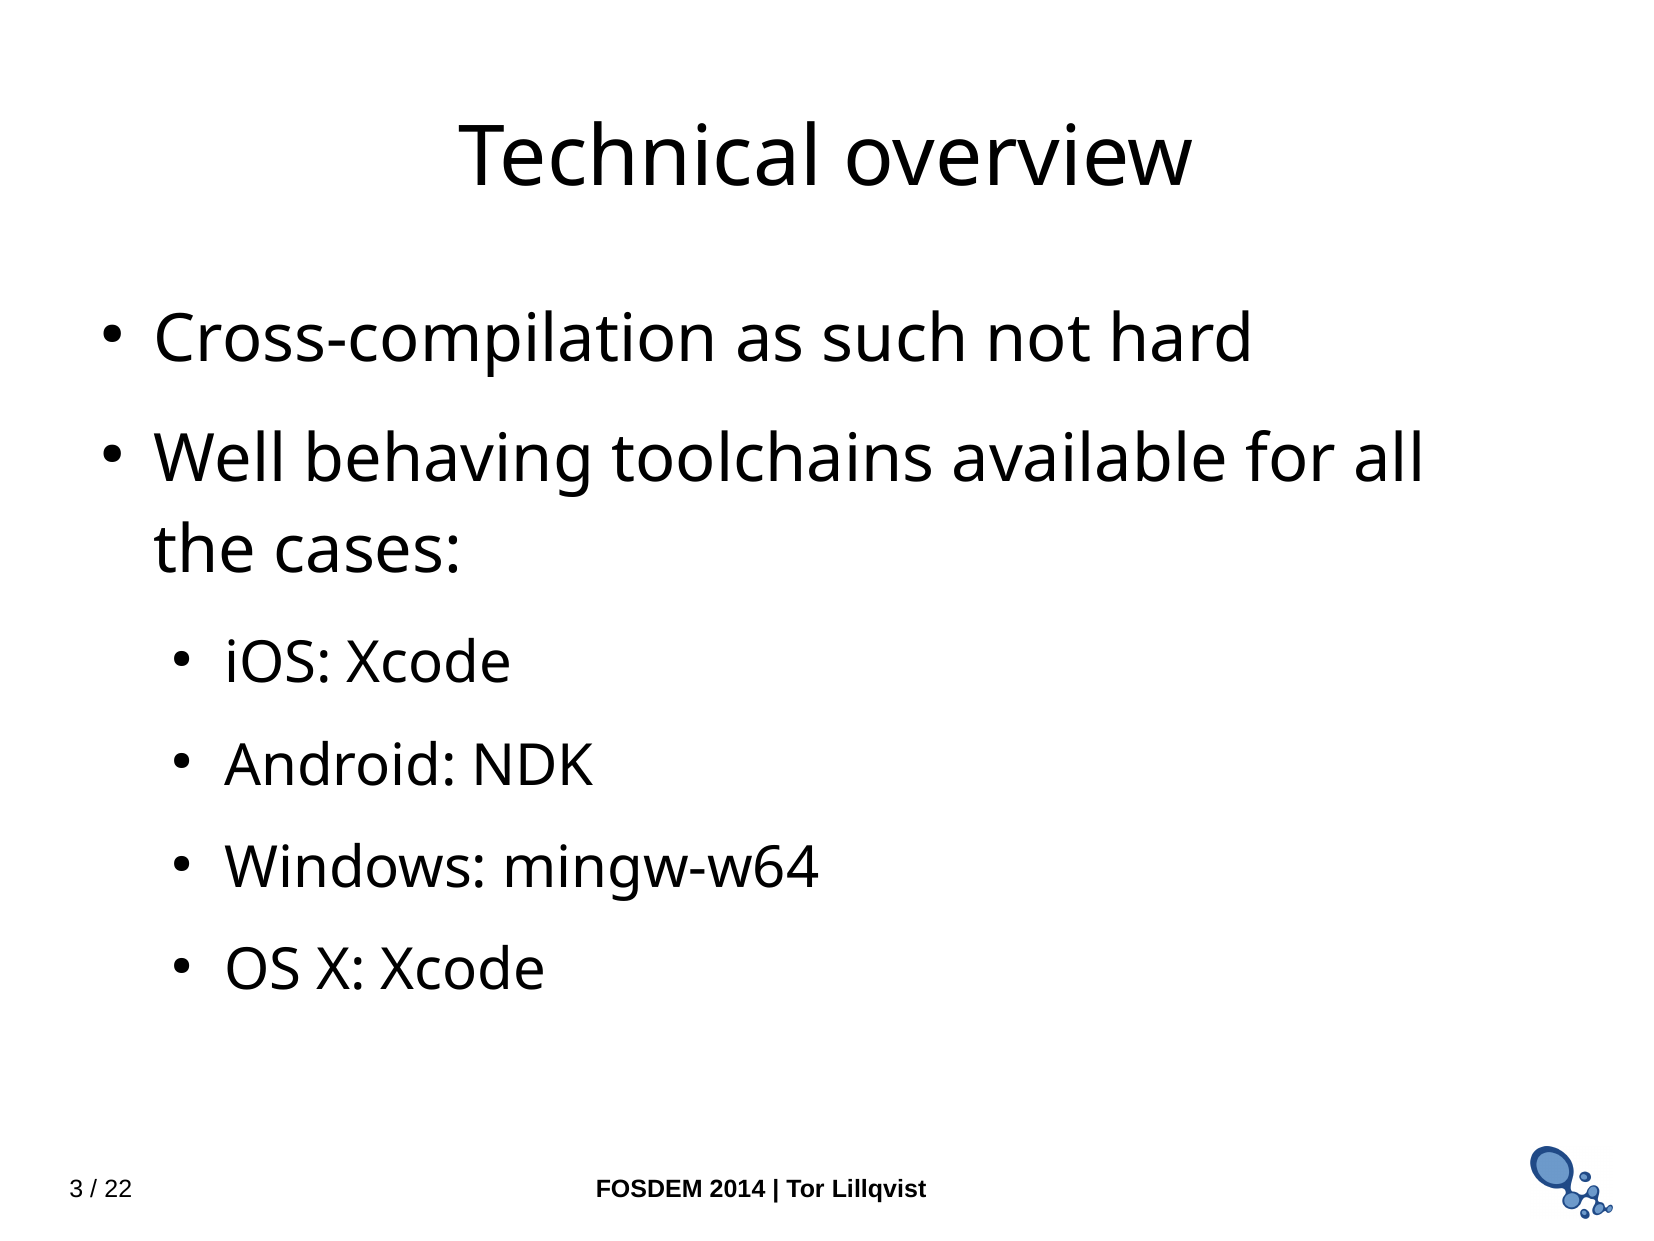

# Technical overview
Cross-compilation as such not hard
Well behaving toolchains available for all the cases:
iOS: Xcode
Android: NDK
Windows: mingw-w64
OS X: Xcode